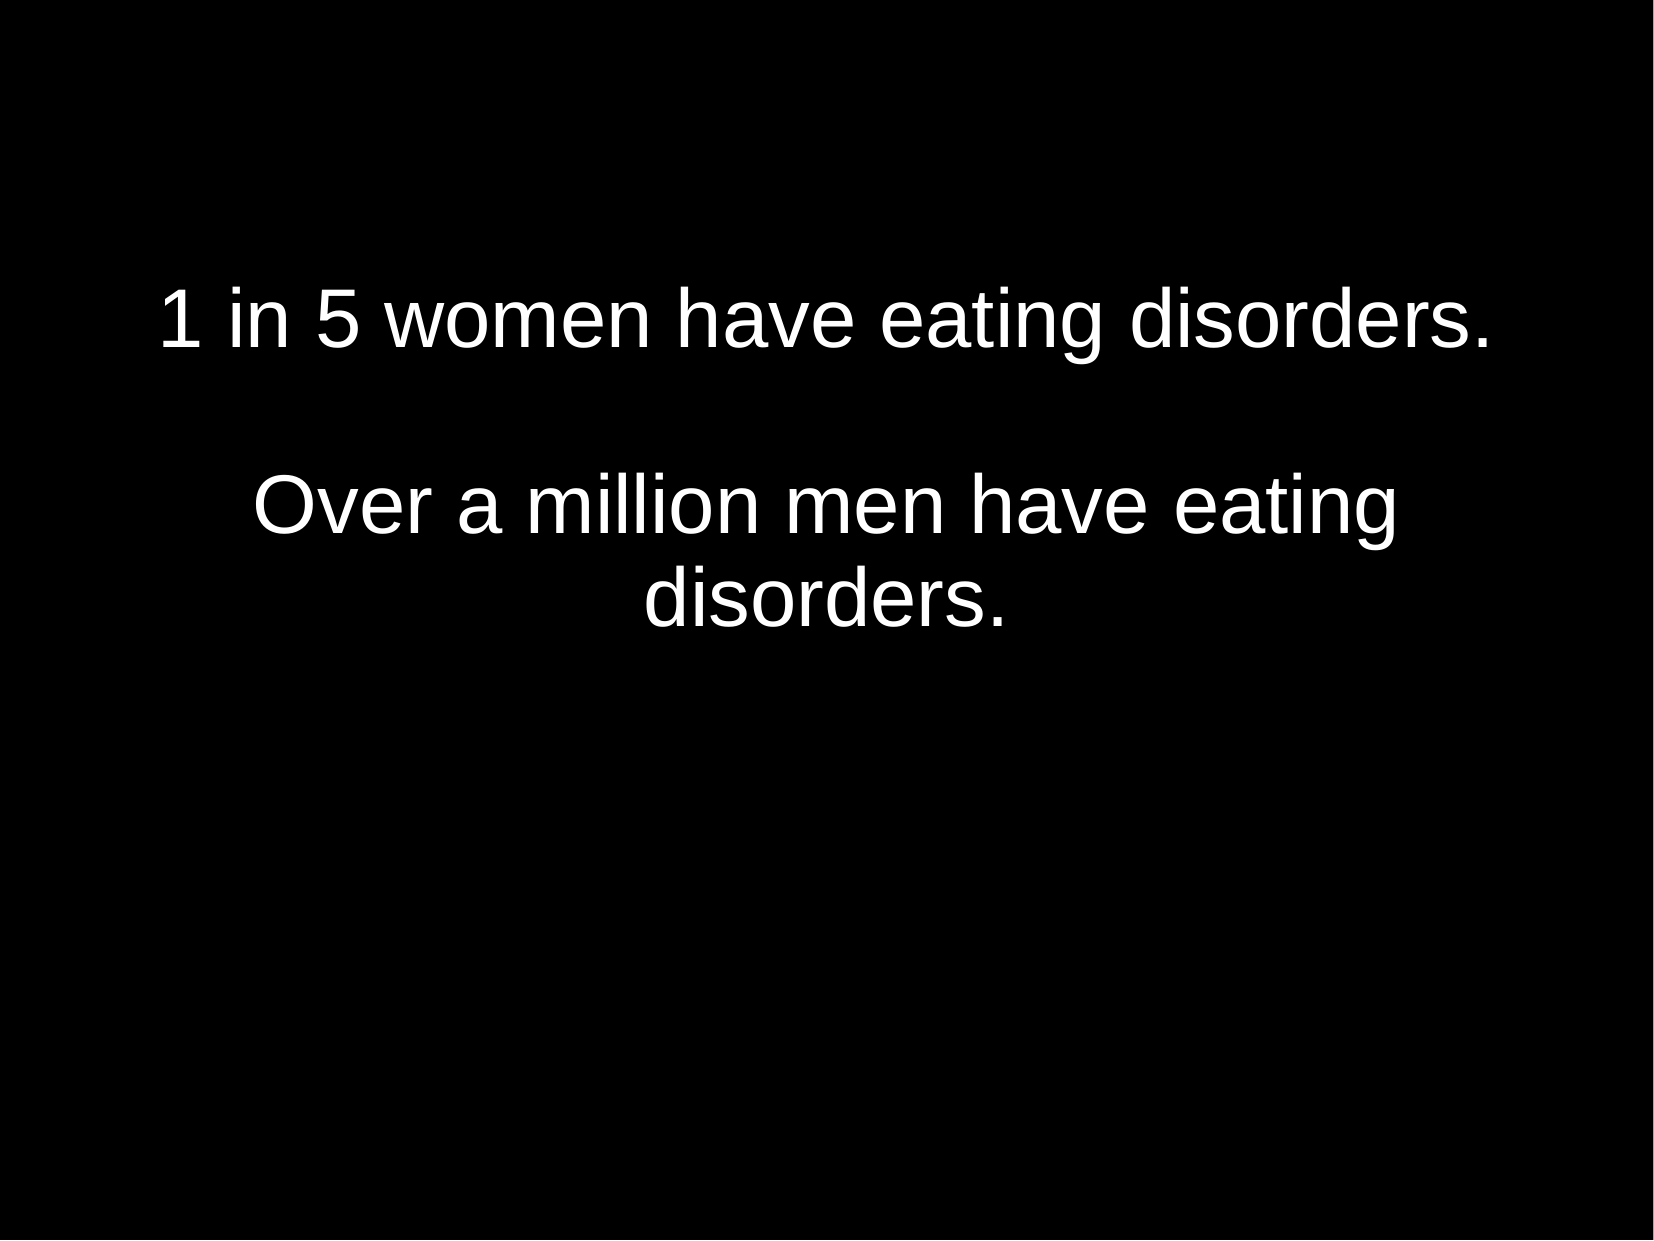

# 1 in 5 women have eating disorders.
Over a million men have eating disorders.